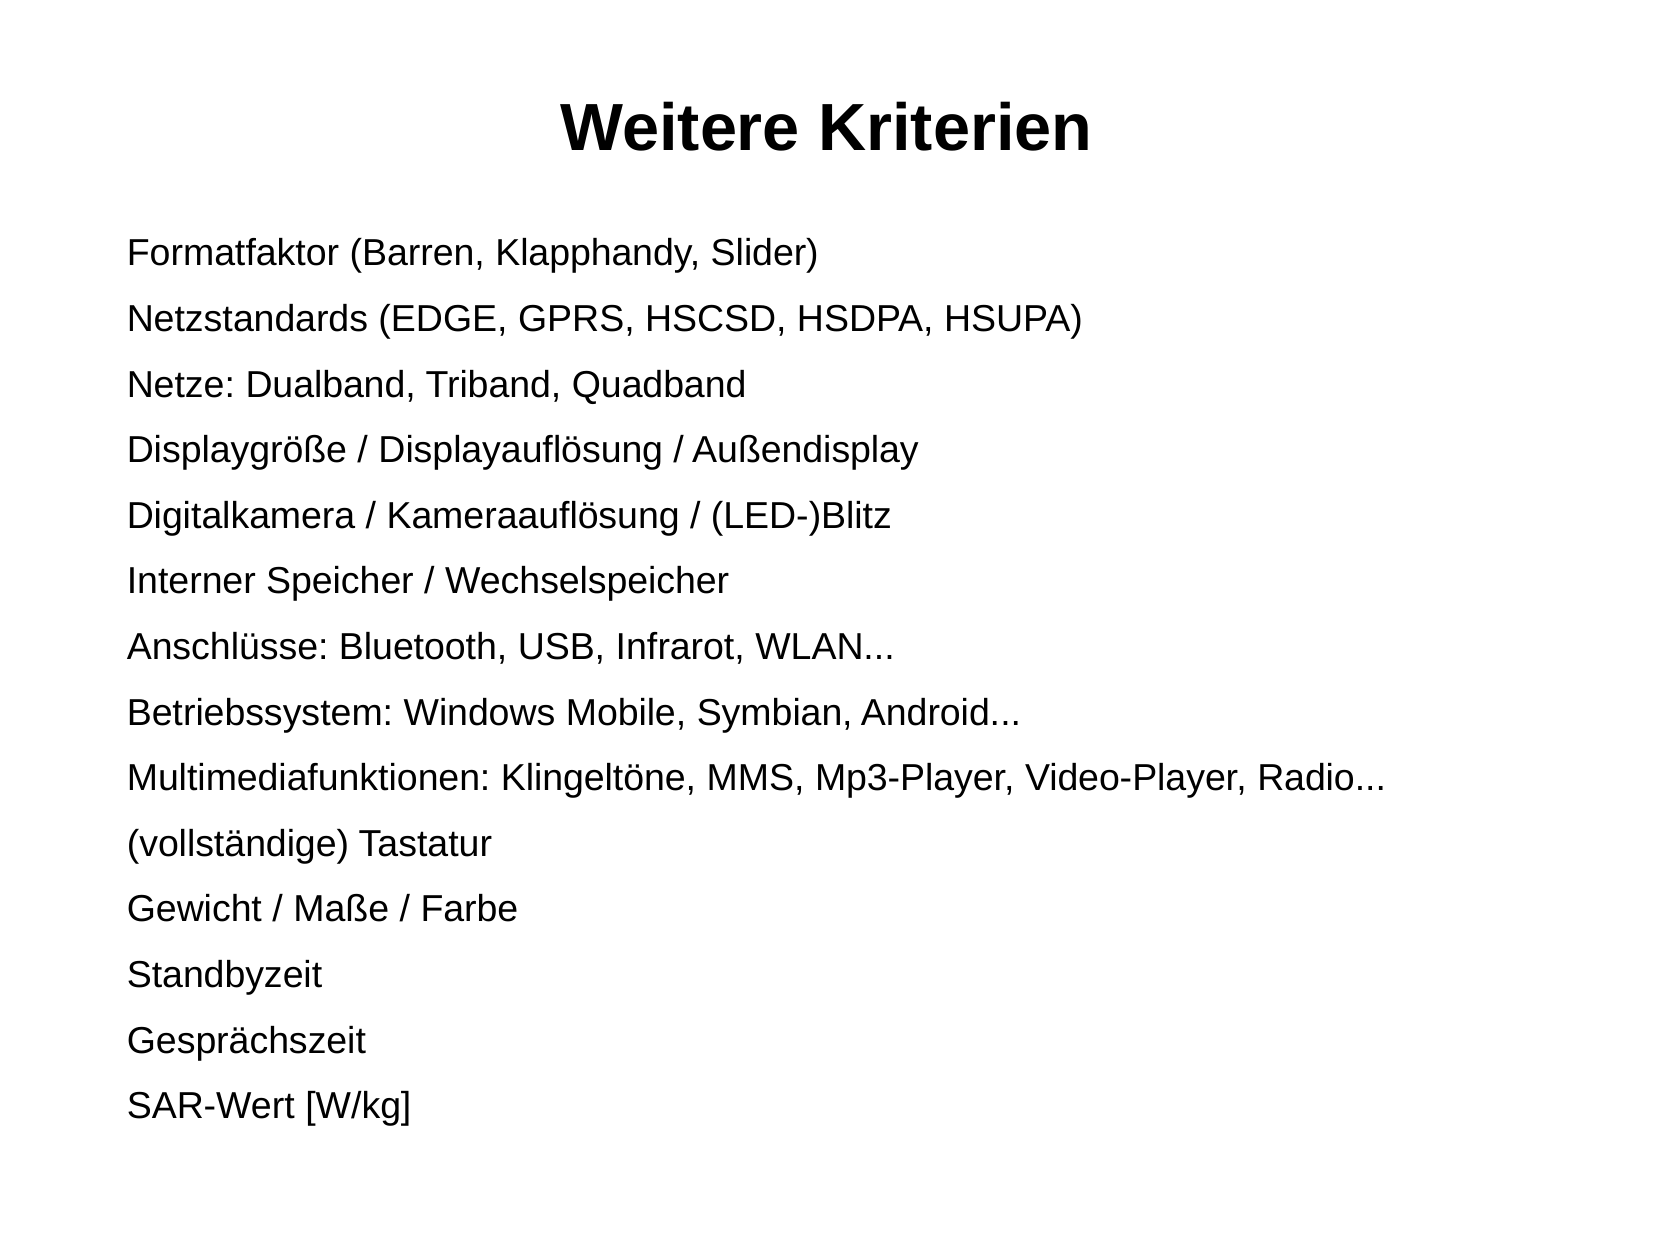

Weitere Kriterien
Formatfaktor (Barren, Klapphandy, Slider)
Netzstandards (EDGE, GPRS, HSCSD, HSDPA, HSUPA)
Netze: Dualband, Triband, Quadband
Displaygröße / Displayauflösung / Außendisplay
Digitalkamera / Kameraauflösung / (LED-)Blitz
Interner Speicher / Wechselspeicher
Anschlüsse: Bluetooth, USB, Infrarot, WLAN...
Betriebssystem: Windows Mobile, Symbian, Android...
Multimediafunktionen: Klingeltöne, MMS, Mp3-Player, Video-Player, Radio...
(vollständige) Tastatur
Gewicht / Maße / Farbe
Standbyzeit
Gesprächszeit
SAR-Wert [W/kg]